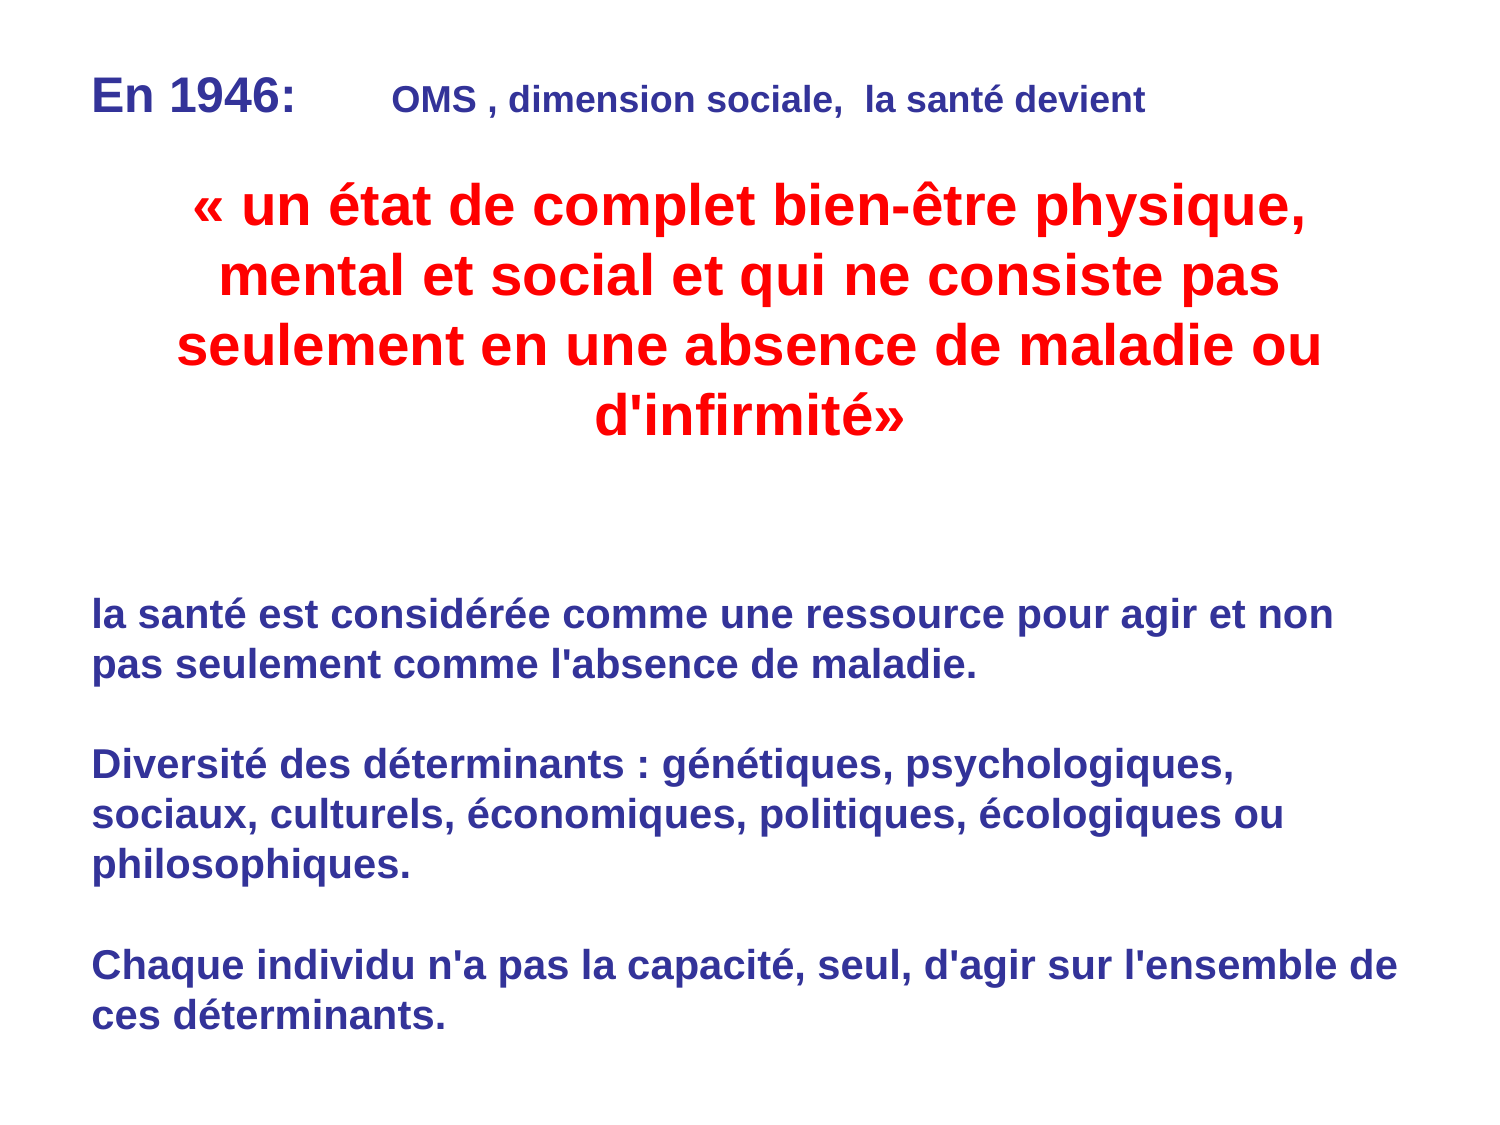

En 1946: 	OMS , dimension sociale, la santé devient
« un état de complet bien-être physique, mental et social et qui ne consiste pas seulement en une absence de maladie ou d'infirmité»
la santé est considérée comme une ressource pour agir et non pas seulement comme l'absence de maladie.
Diversité des déterminants : génétiques, psychologiques, sociaux, culturels, économiques, politiques, écologiques ou philosophiques.
Chaque individu n'a pas la capacité, seul, d'agir sur l'ensemble de ces déterminants.